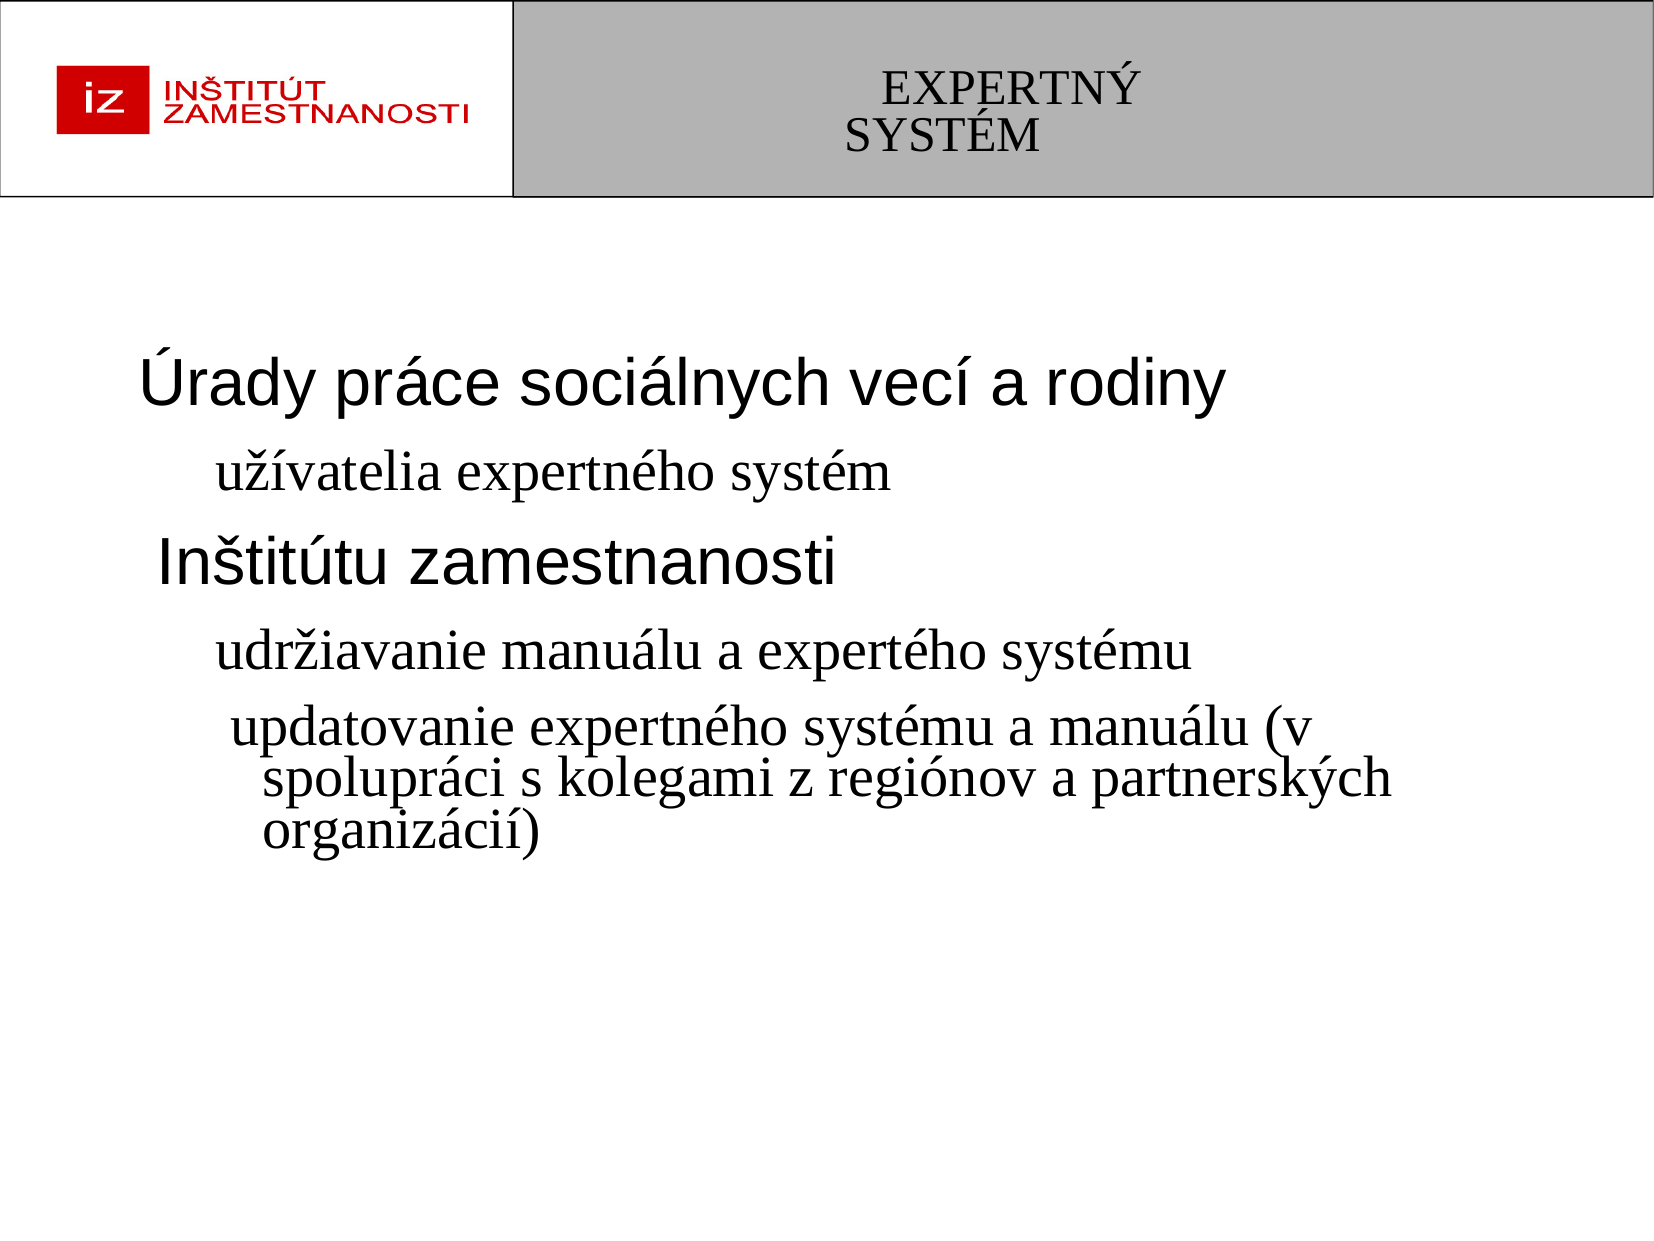

EXPERTNÝ SYSTÉM
# Úrady práce sociálnych vecí a rodiny
užívatelia expertného systém
 Inštitútu zamestnanosti
udržiavanie manuálu a expertého systému
 updatovanie expertného systému a manuálu (v spolupráci s kolegami z regiónov a partnerských organizácií)